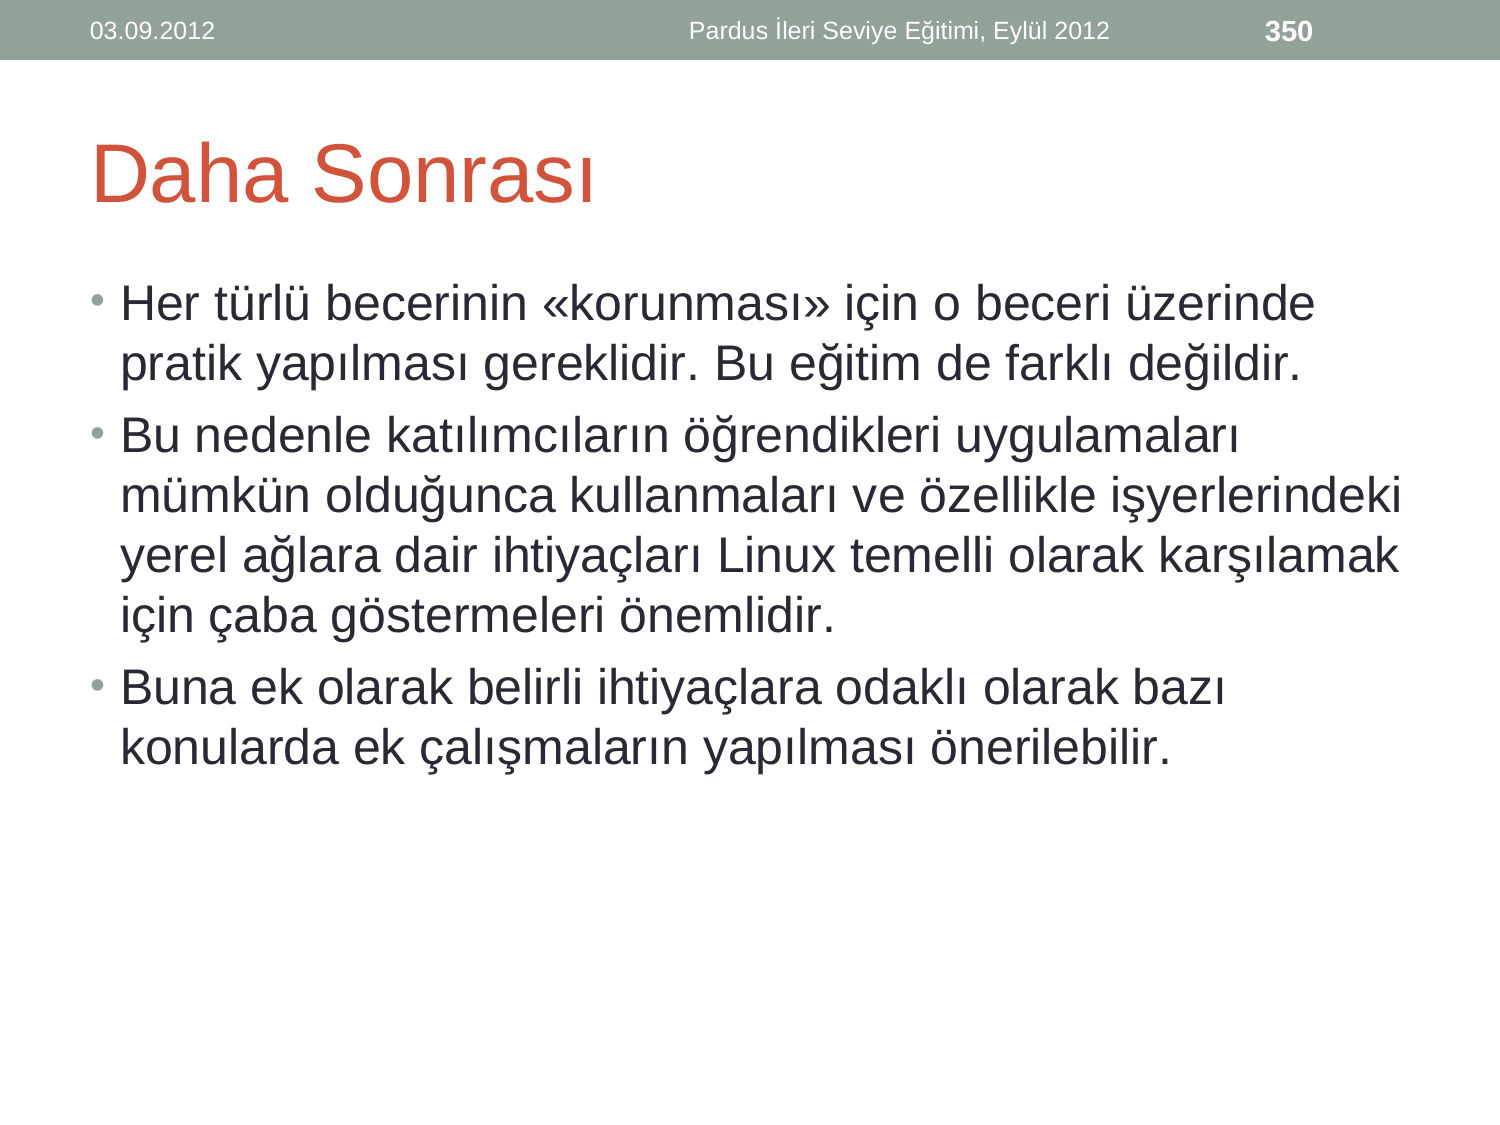

03.09.2012
Pardus İleri Seviye Eğitimi, Eylül 2012
# Daha Sonrası
Her türlü becerinin «korunması» için o beceri üzerinde pratik yapılması gereklidir. Bu eğitim de farklı değildir.
Bu nedenle katılımcıların öğrendikleri uygulamaları mümkün olduğunca kullanmaları ve özellikle işyerlerindeki yerel ağlara dair ihtiyaçları Linux temelli olarak karşılamak için çaba göstermeleri önemlidir.
Buna ek olarak belirli ihtiyaçlara odaklı olarak bazı konularda ek çalışmaların yapılması önerilebilir.